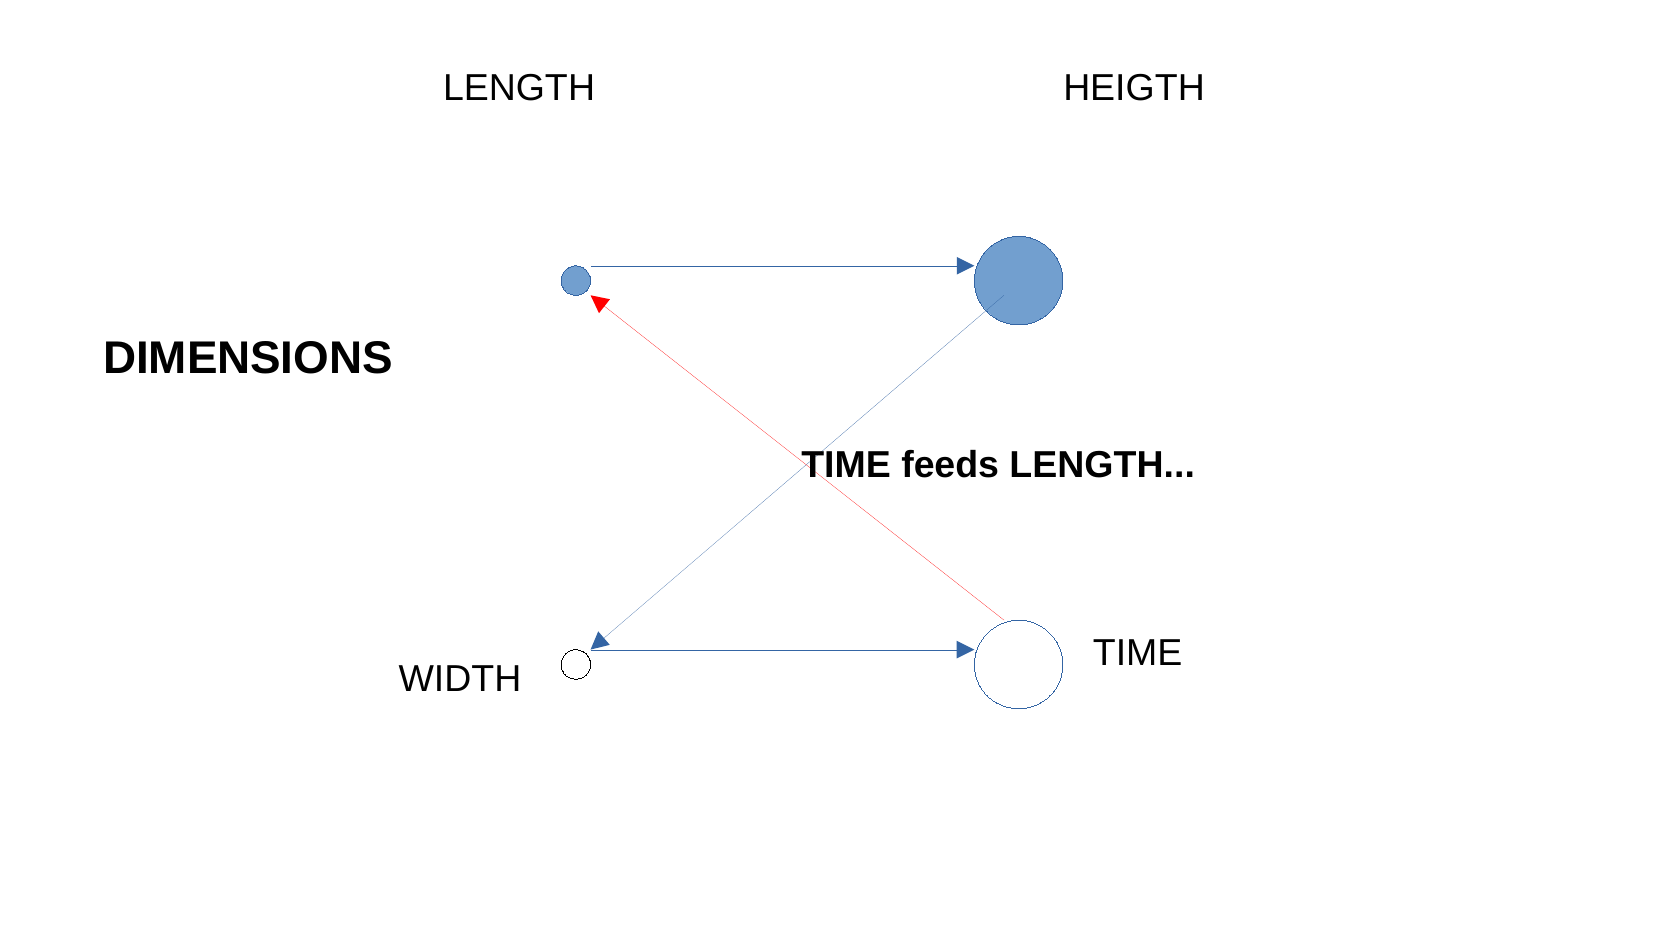

LENGTH
HEIGTH
DIMENSIONS
TIME feeds LENGTH...
TIME
WIDTH